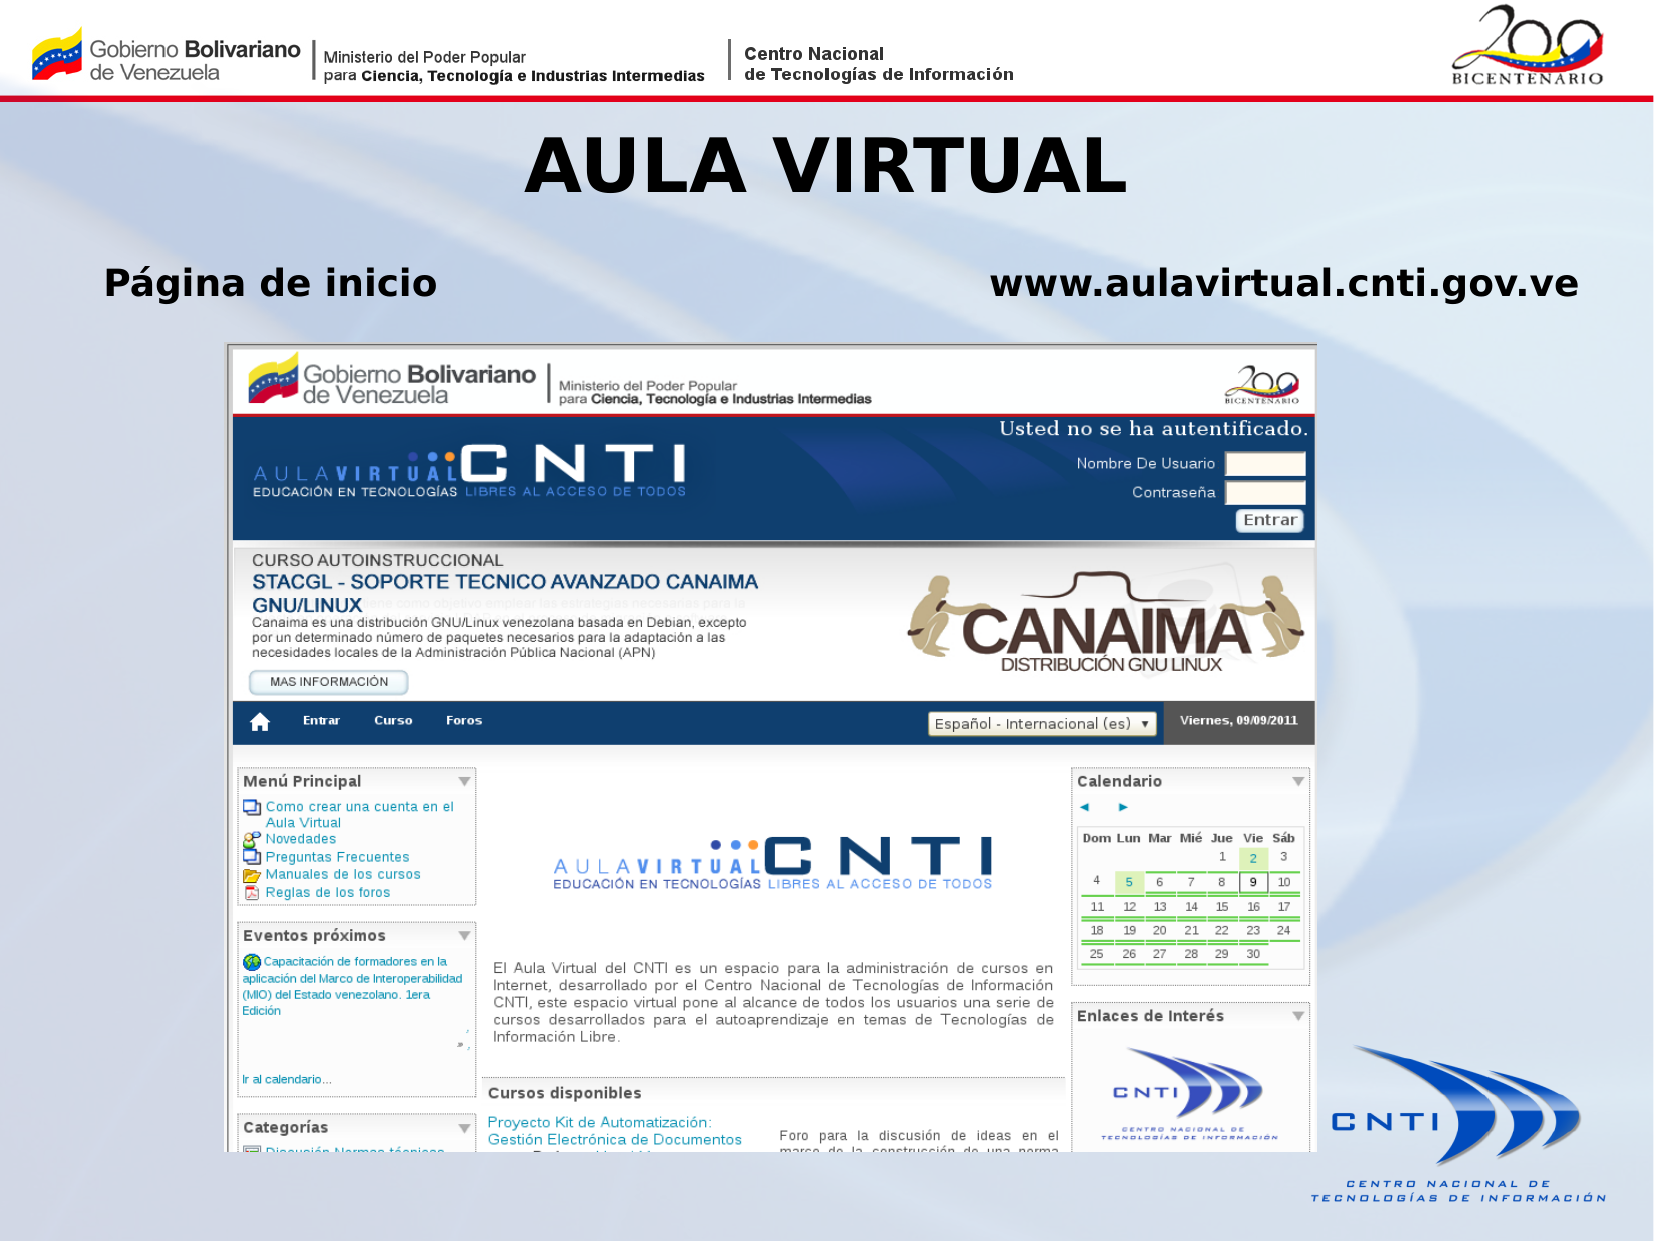

# AULA VIRTUAL
Página de inicio
www.aulavirtual.cnti.gov.ve